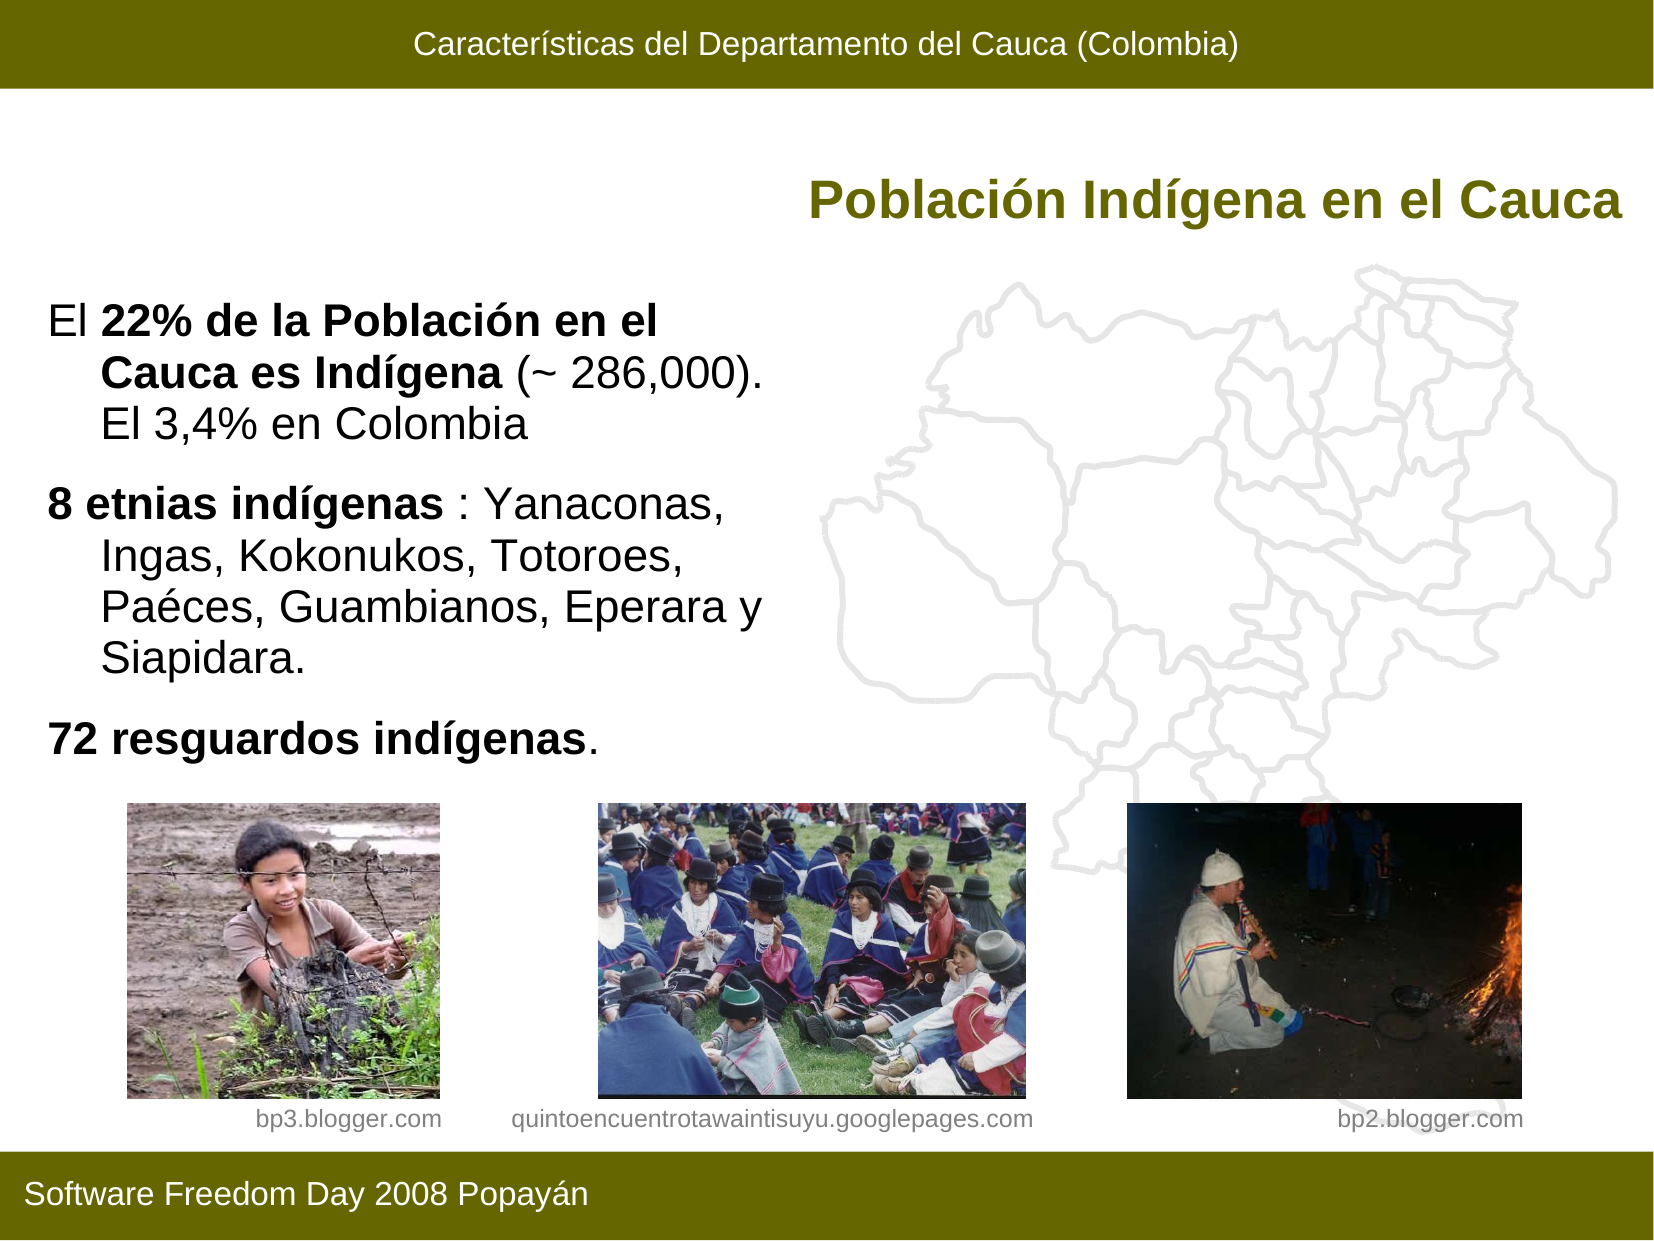

# Población Indígena en el Cauca
El 22% de la Población en el Cauca es Indígena (~ 286,000). El 3,4% en Colombia
8 etnias indígenas : Yanaconas, Ingas, Kokonukos, Totoroes, Paéces, Guambianos, Eperara y Siapidara.
72 resguardos indígenas.
bp3.blogger.com
quintoencuentrotawaintisuyu.googlepages.com
bp2.blogger.com